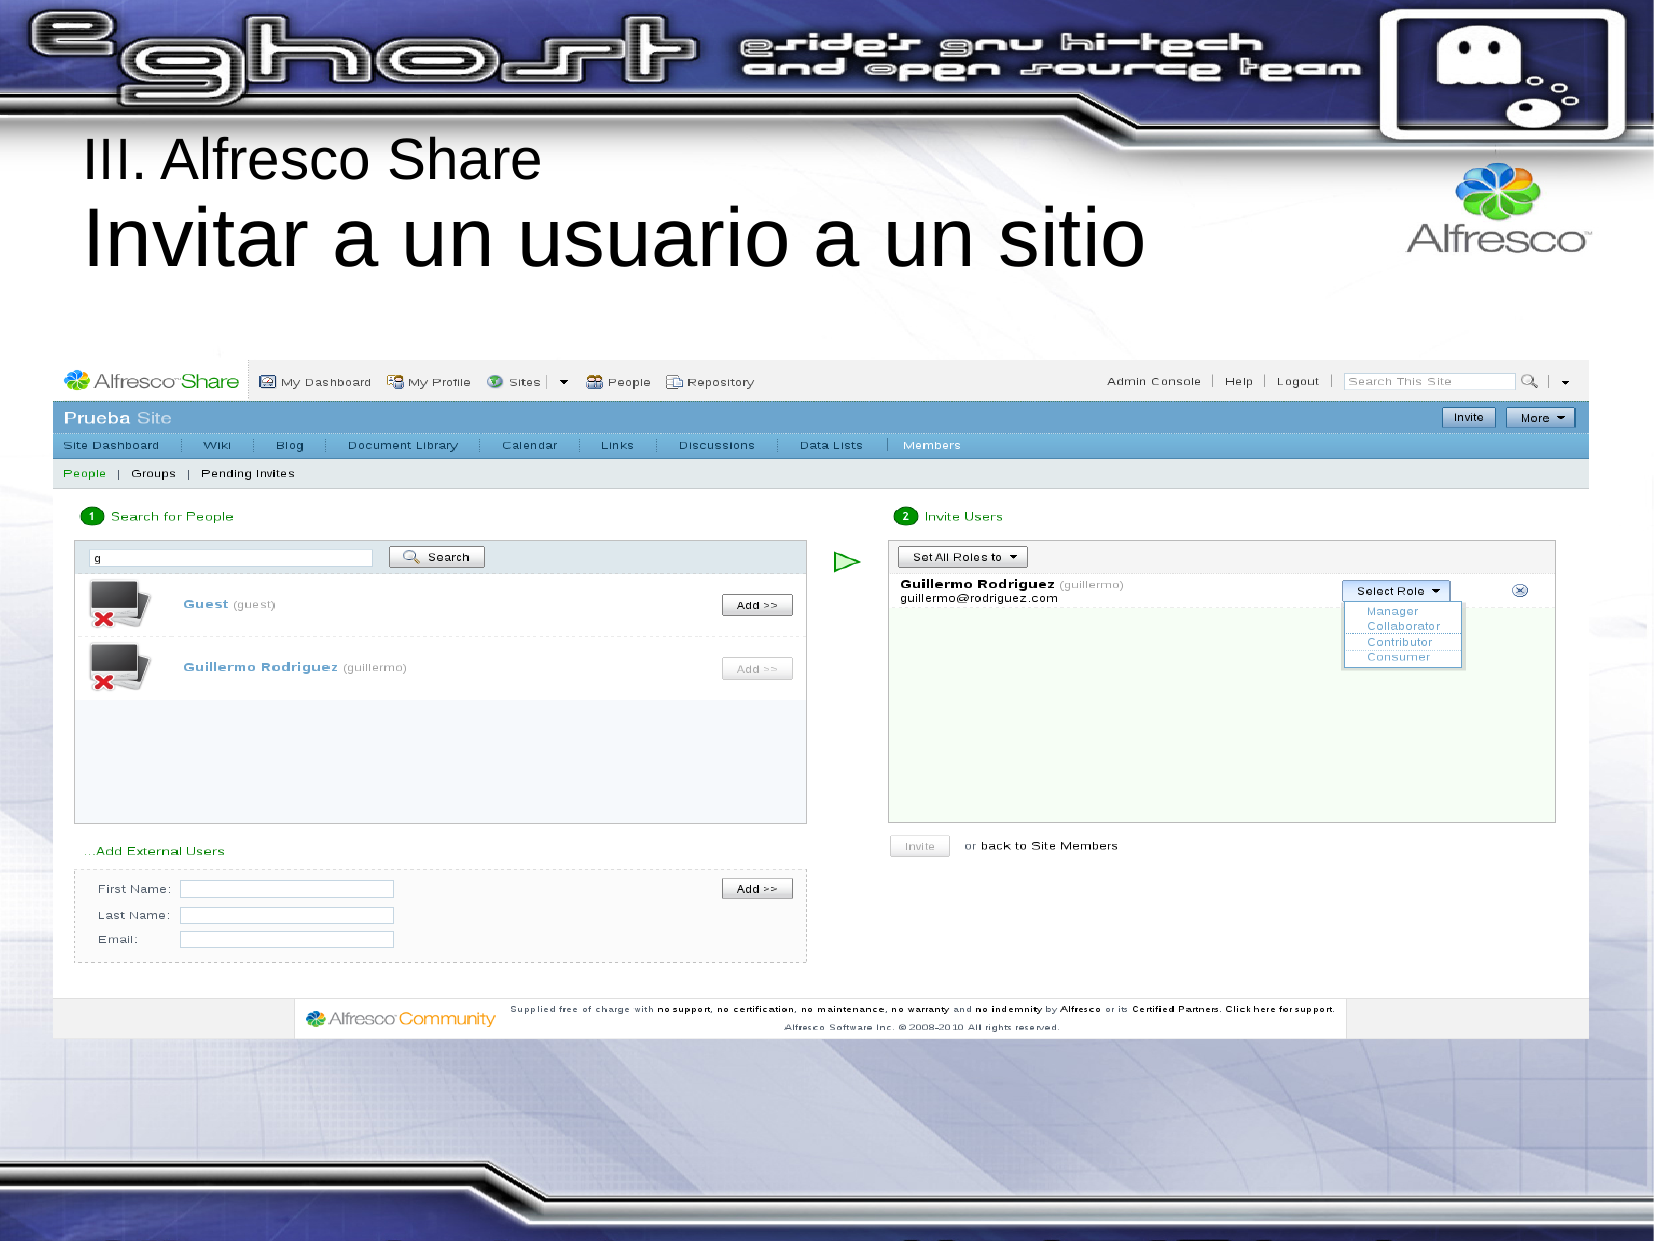

# III. Alfresco Share Invitar a un usuario a un sitio